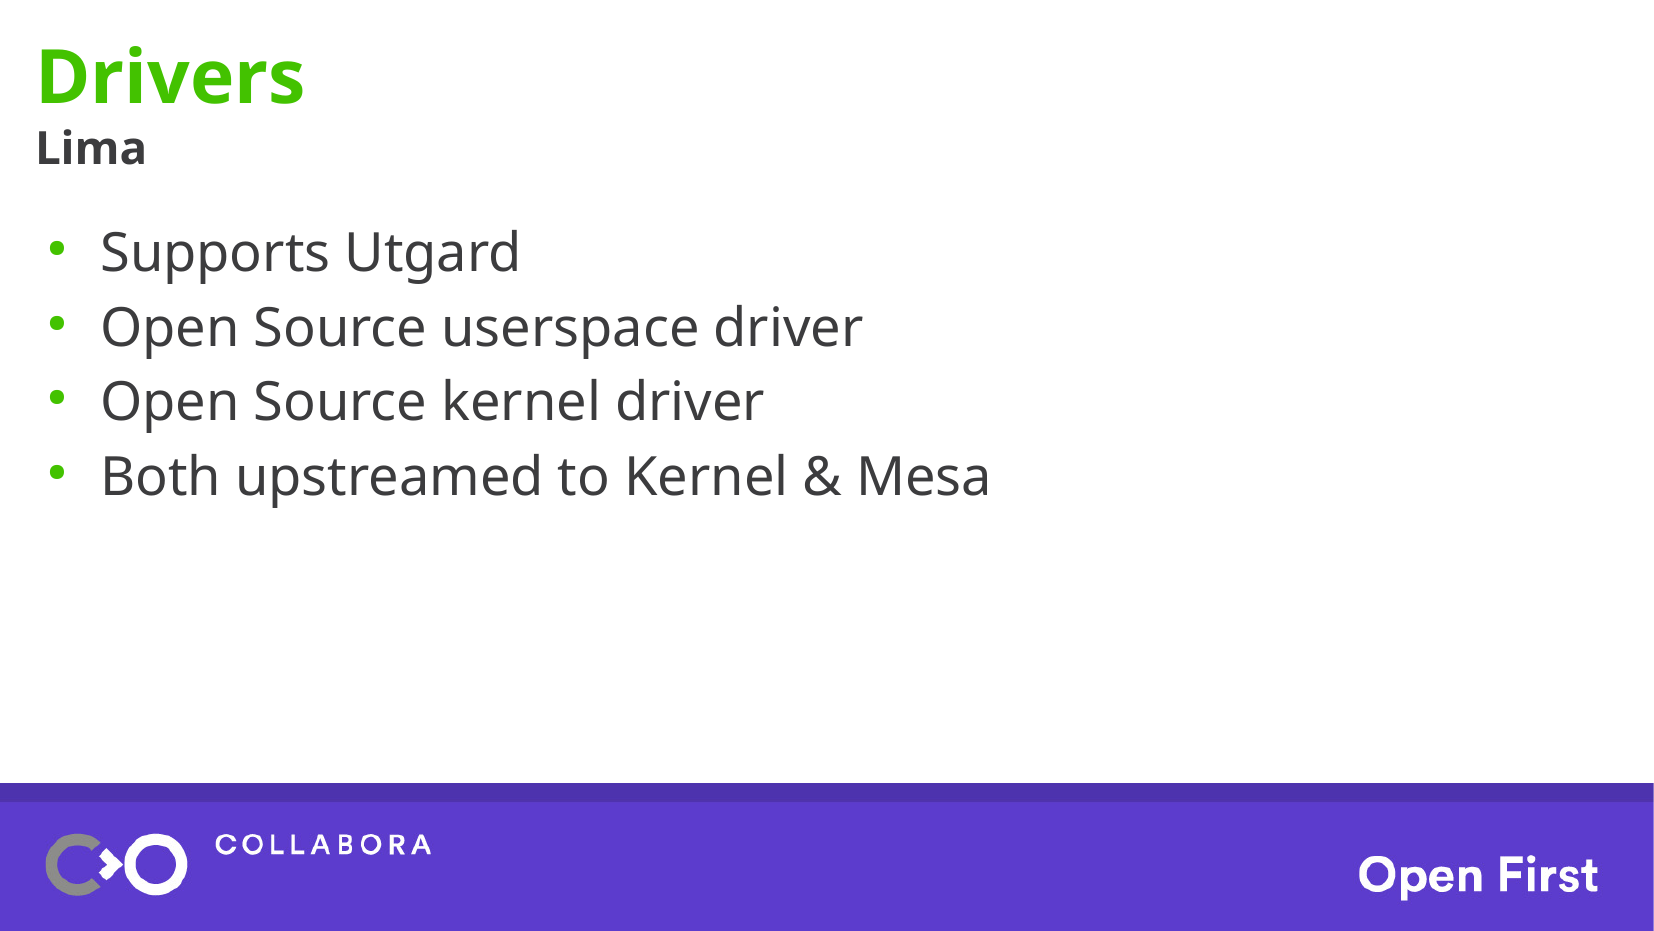

Drivers
Lima
# Supports Utgard
Open Source userspace driver
Open Source kernel driver
Both upstreamed to Kernel & Mesa